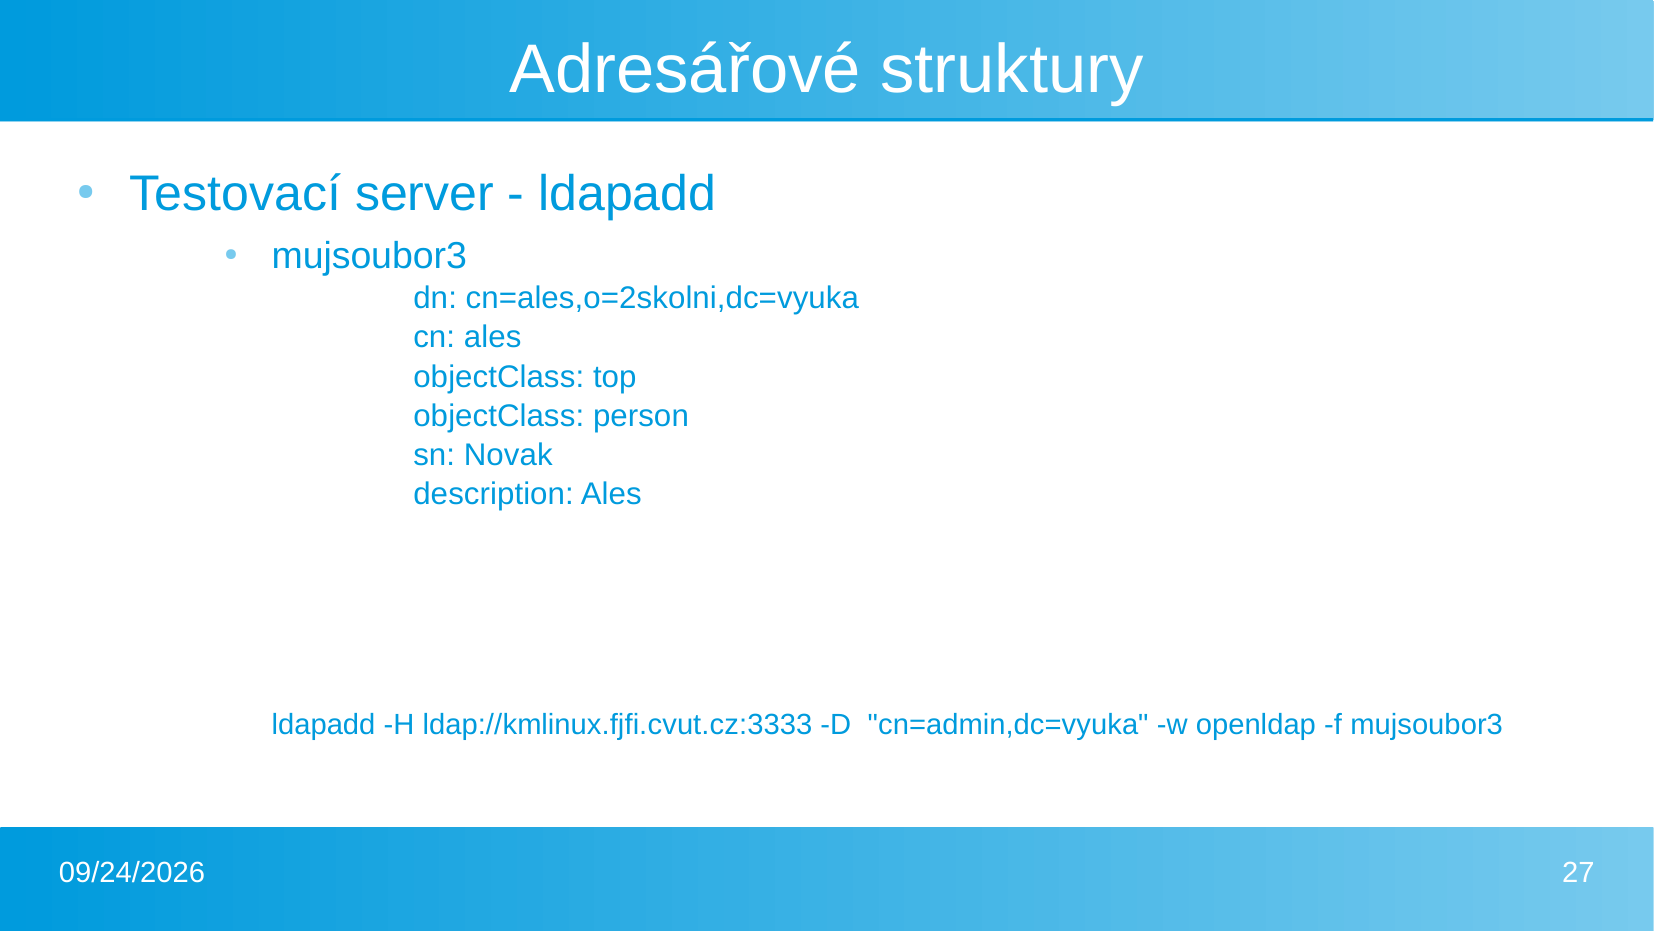

# Adresářové struktury
Testovací server - ldapadd
mujsoubor3
dn: cn=ales,o=2skolni,dc=vyuka
cn: ales
objectClass: top
objectClass: person
sn: Novak
description: Ales
ldapadd -H ldap://kmlinux.fjfi.cvut.cz:3333 -D "cn=admin,dc=vyuka" -w openldap -f mujsoubor3
27